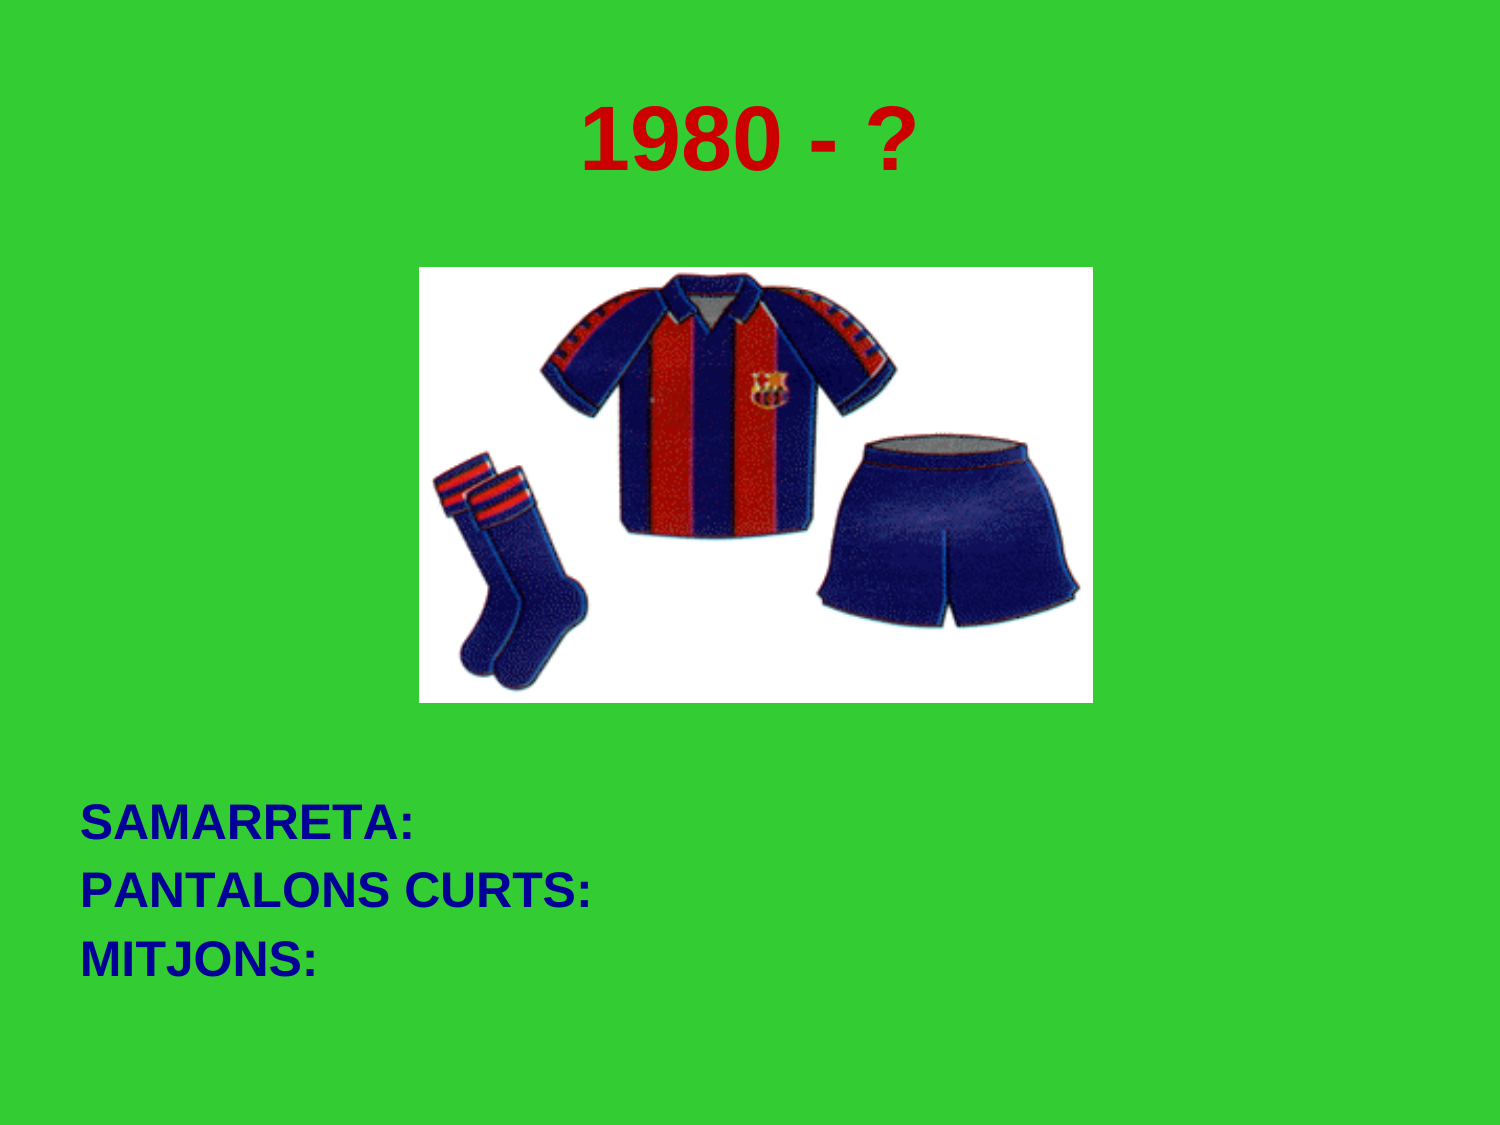

# 1980 - ?
SAMARRETA:
PANTALONS CURTS:
MITJONS: